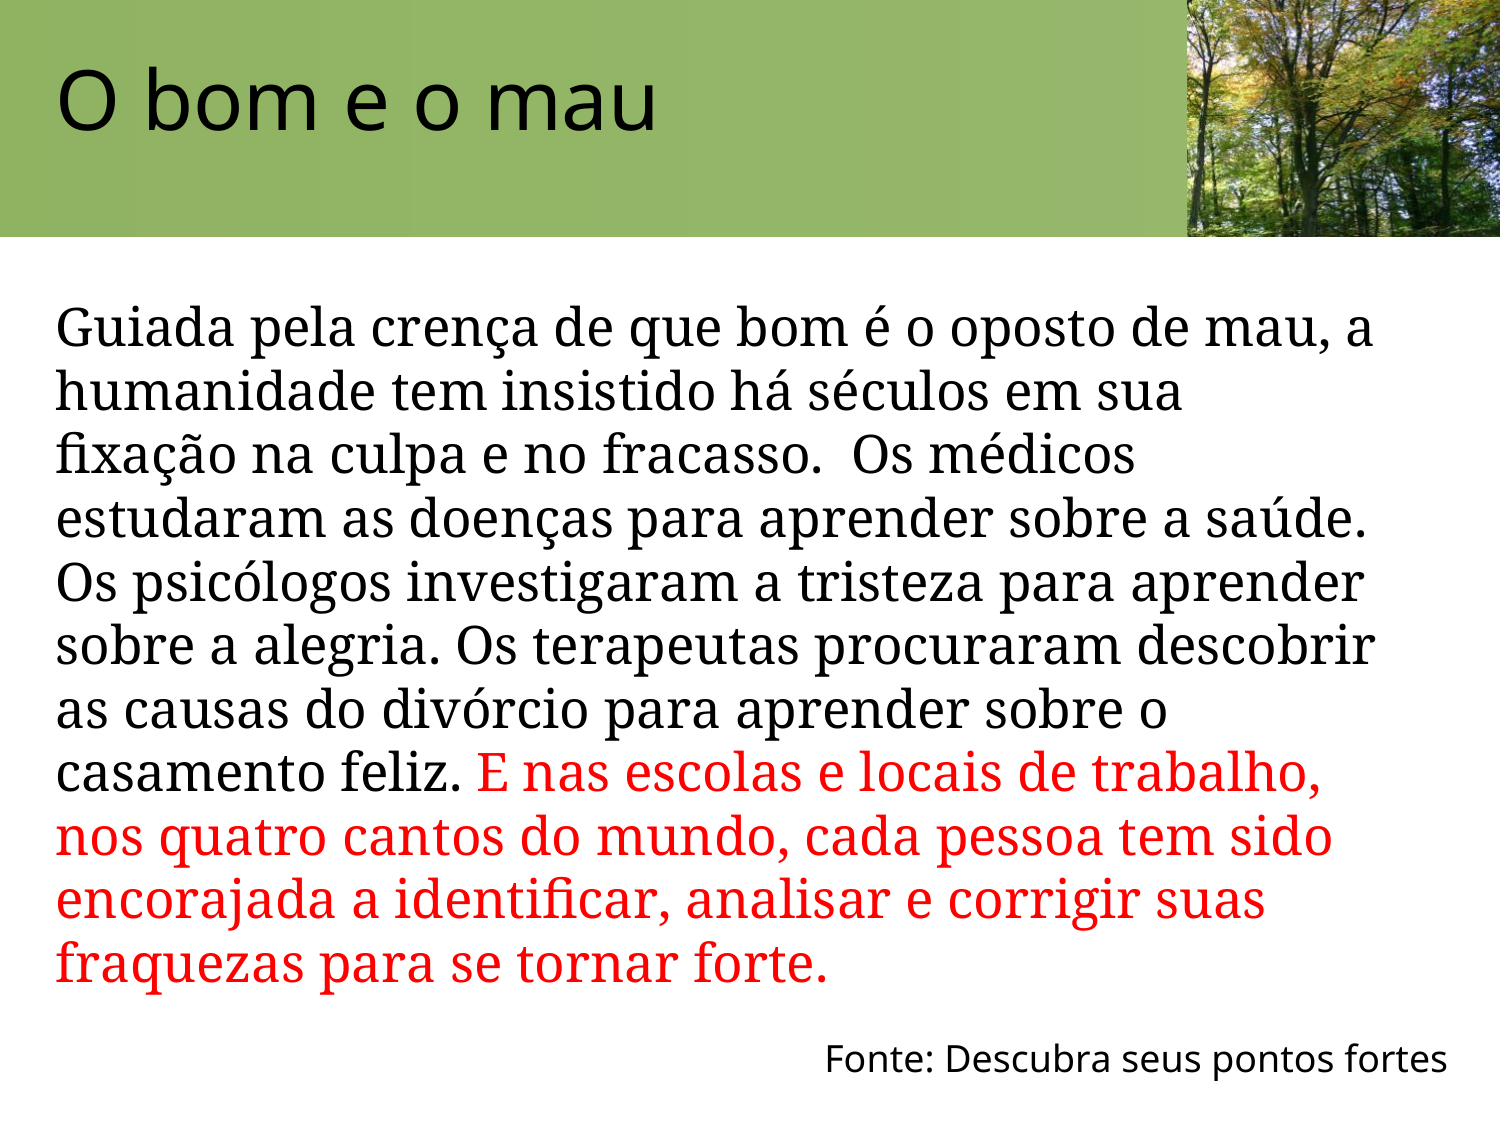

# O bom e o mau
Guiada pela crença de que bom é o oposto de mau, a humanidade tem insistido há séculos em sua fixação na culpa e no fracasso. Os médicos estudaram as doenças para aprender sobre a saúde. Os psicólogos investigaram a tristeza para aprender sobre a alegria. Os terapeutas procuraram descobrir as causas do divórcio para aprender sobre o casamento feliz. E nas escolas e locais de trabalho, nos quatro cantos do mundo, cada pessoa tem sido encorajada a identificar, analisar e corrigir suas fraquezas para se tornar forte.
Fonte: Descubra seus pontos fortes